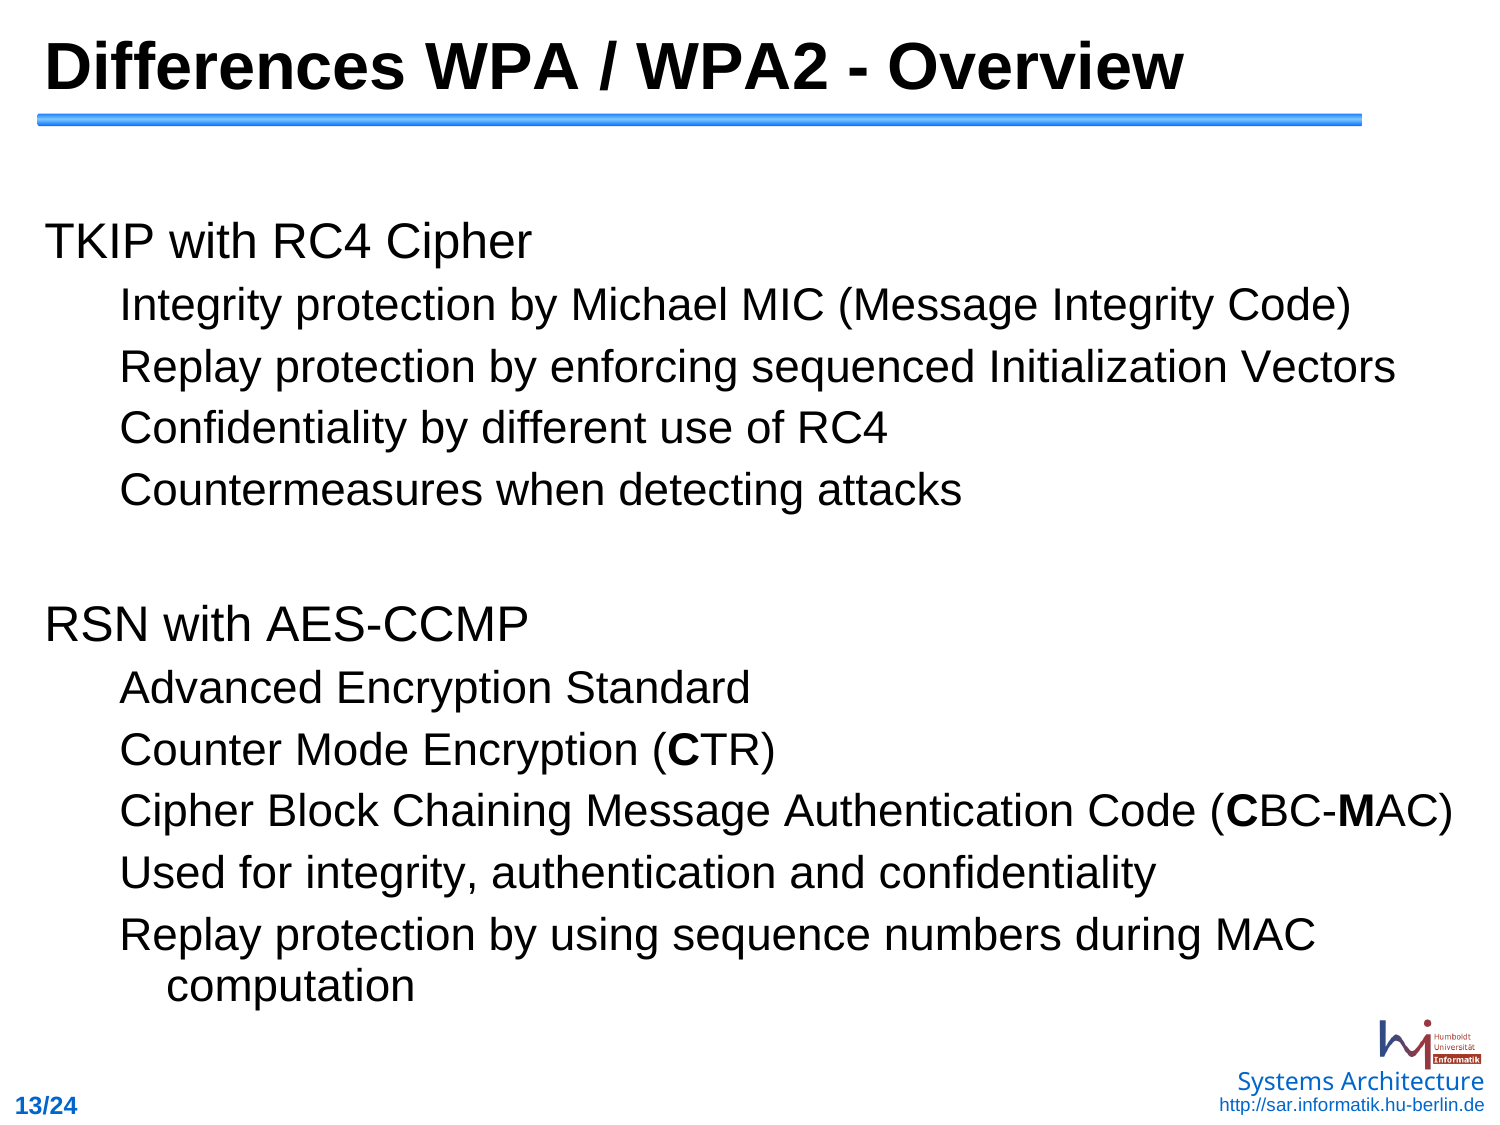

# Differences WPA / WPA2 - Overview
TKIP with RC4 Cipher
Integrity protection by Michael MIC (Message Integrity Code)
Replay protection by enforcing sequenced Initialization Vectors
Confidentiality by different use of RC4
Countermeasures when detecting attacks
RSN with AES-CCMP
Advanced Encryption Standard
Counter Mode Encryption (CTR)
Cipher Block Chaining Message Authentication Code (CBC-MAC)
Used for integrity, authentication and confidentiality
Replay protection by using sequence numbers during MAC computation